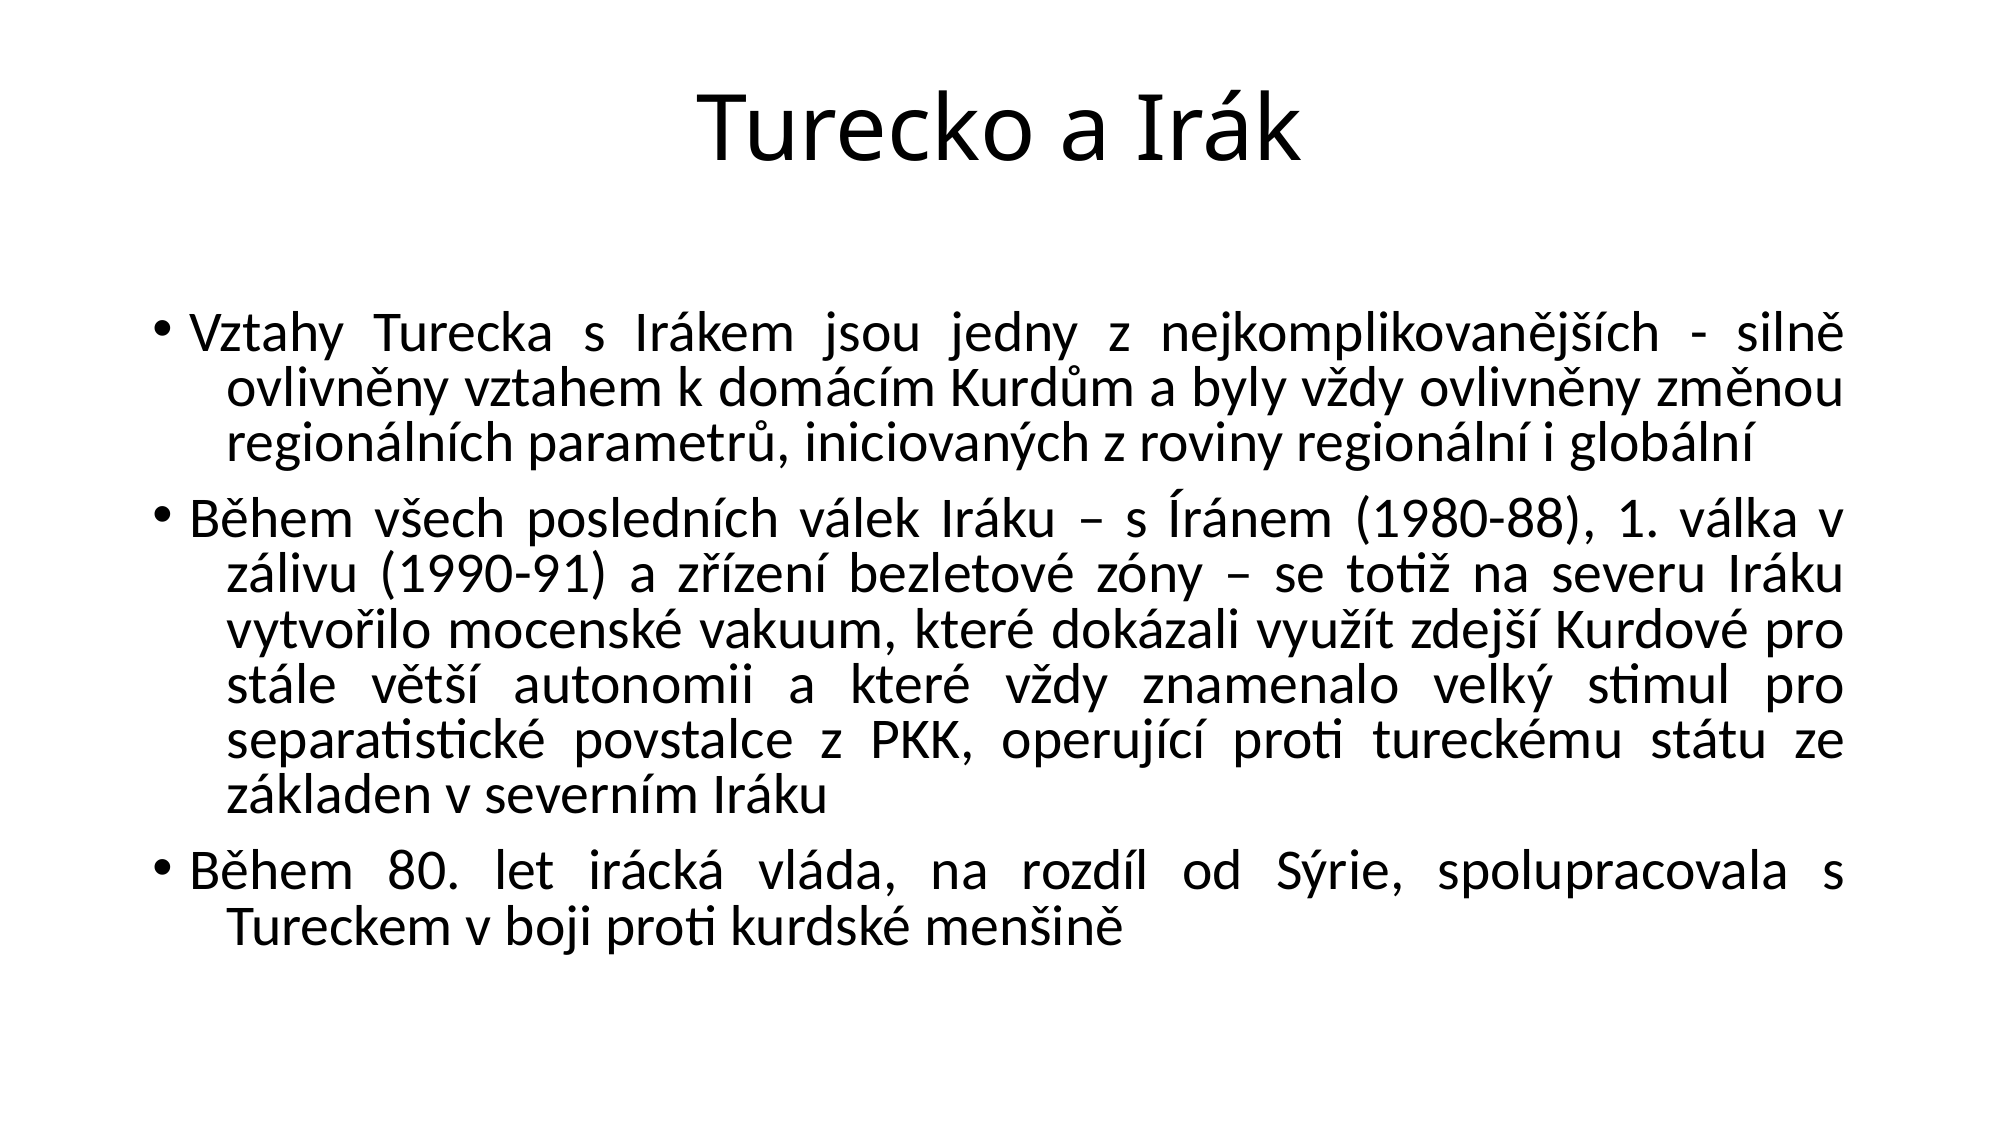

# Turecko a Irák
Vztahy Turecka s Irákem jsou jedny z nejkomplikovanějších - silně ovlivněny vztahem k domácím Kurdům a byly vždy ovlivněny změnou regionálních parametrů, iniciovaných z roviny regionální i globální
Během všech posledních válek Iráku – s Íránem (1980-88), 1. válka v zálivu (1990-91) a zřízení bezletové zóny – se totiž na severu Iráku vytvořilo mocenské vakuum, které dokázali využít zdejší Kurdové pro stále větší autonomii a které vždy znamenalo velký stimul pro separatistické povstalce z PKK, operující proti tureckému státu ze základen v severním Iráku
Během 80. let irácká vláda, na rozdíl od Sýrie, spolupracovala s Tureckem v boji proti kurdské menšině